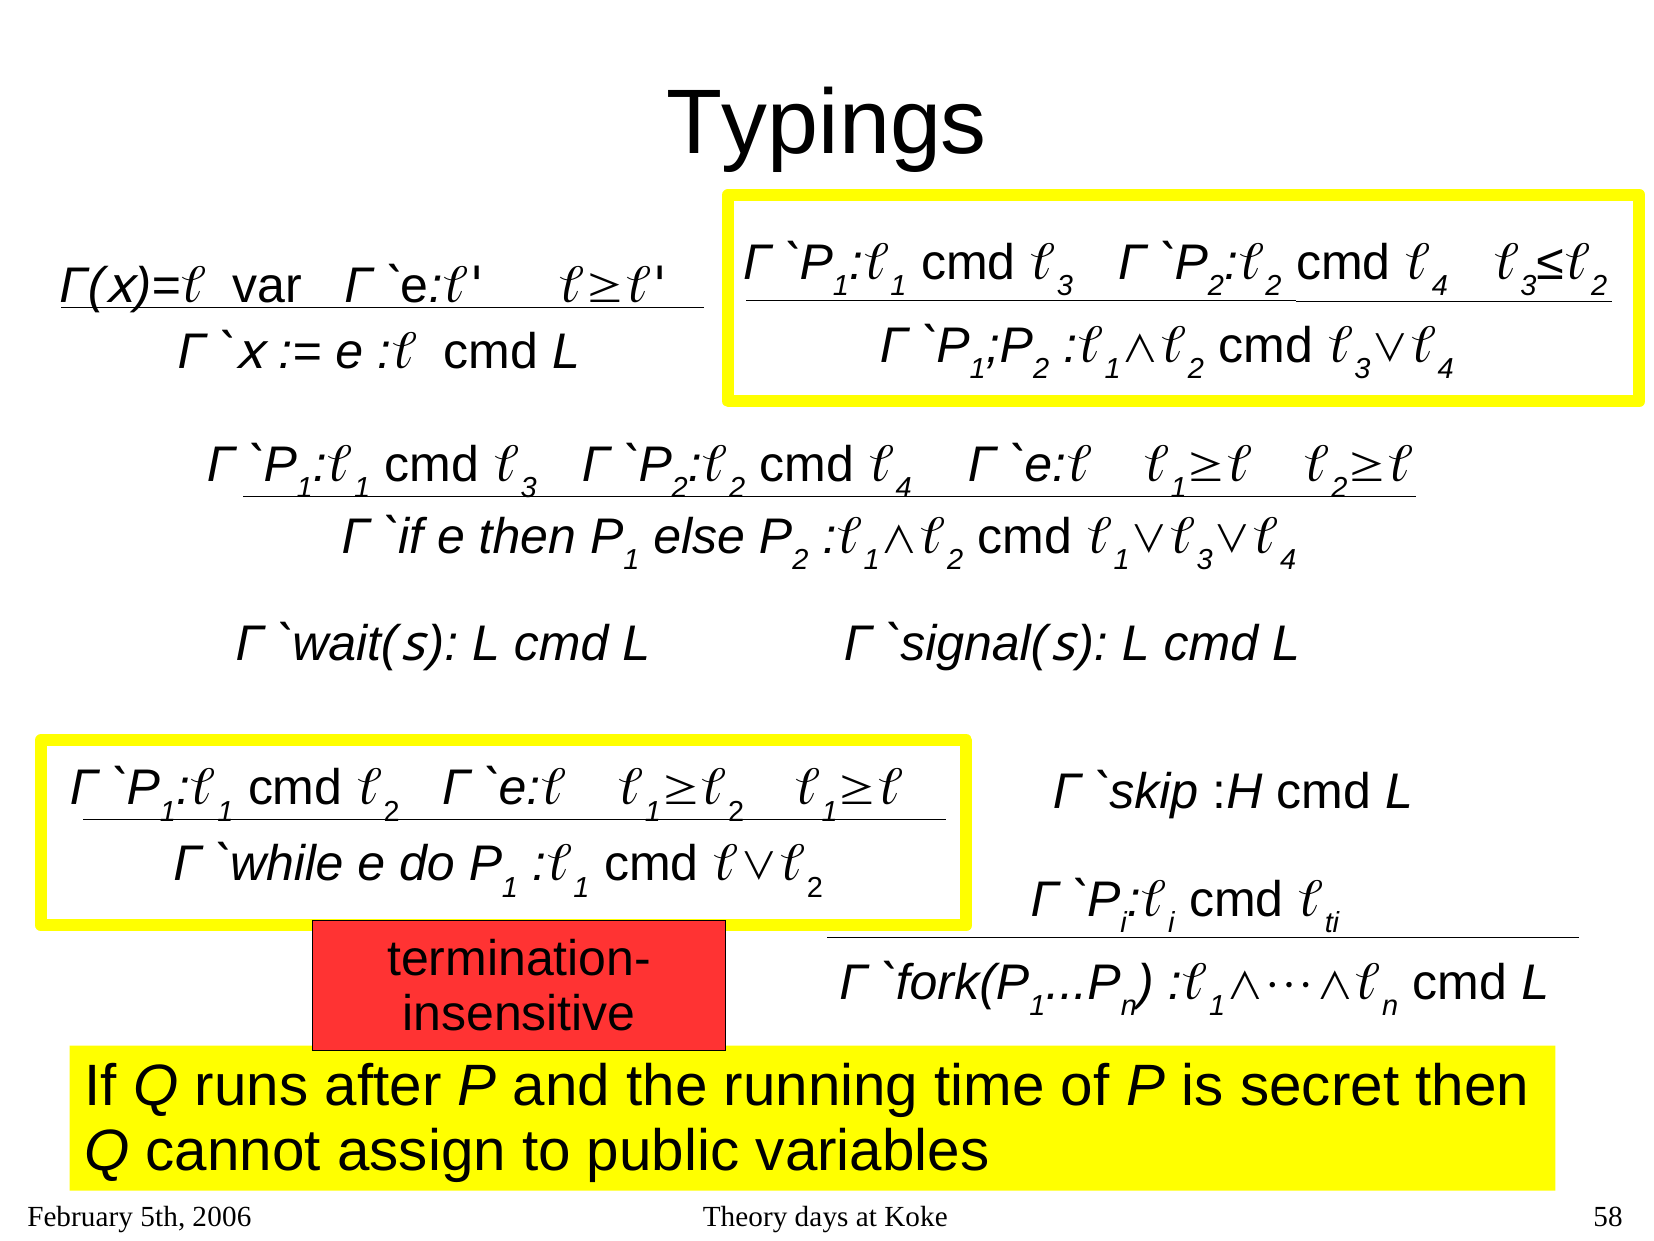

# Typings
Γ `P1:ℓ1 cmd ℓ3	Γ `P2:ℓ2 cmd ℓ4	ℓ3≤ℓ2
Γ `P1;P2 :ℓ1∧ℓ2 cmd ℓ3∨ℓ4
Γ(x)=ℓ var Γ `e:ℓ' ℓ≥ℓ'
Γ `x := e :ℓ cmd L
Γ `P1:ℓ1 cmd ℓ3	Γ `P2:ℓ2 cmd ℓ4 Γ `e:ℓ ℓ1≥ℓ ℓ2≥ℓ
Γ `if e then P1 else P2 :ℓ1∧ℓ2 cmd ℓ1∨ℓ3∨ℓ4
Γ `wait(s): L cmd L
Γ `signal(s): L cmd L
Γ `P1:ℓ1 cmd ℓ2 Γ `e:ℓ ℓ1≥ℓ2 ℓ1≥ℓ
Γ `while e do P1 :ℓ1 cmd ℓ∨ℓ2
Γ `skip :H cmd L
Γ `Pi:ℓi cmd ℓti
Γ `fork(P1...Pn) :ℓ1∧⋯∧ℓn cmd L
termination-
insensitive
If Q runs after P and the running time of P is secret then Q cannot assign to public variables
February 5th, 2006
Theory days at Koke
58